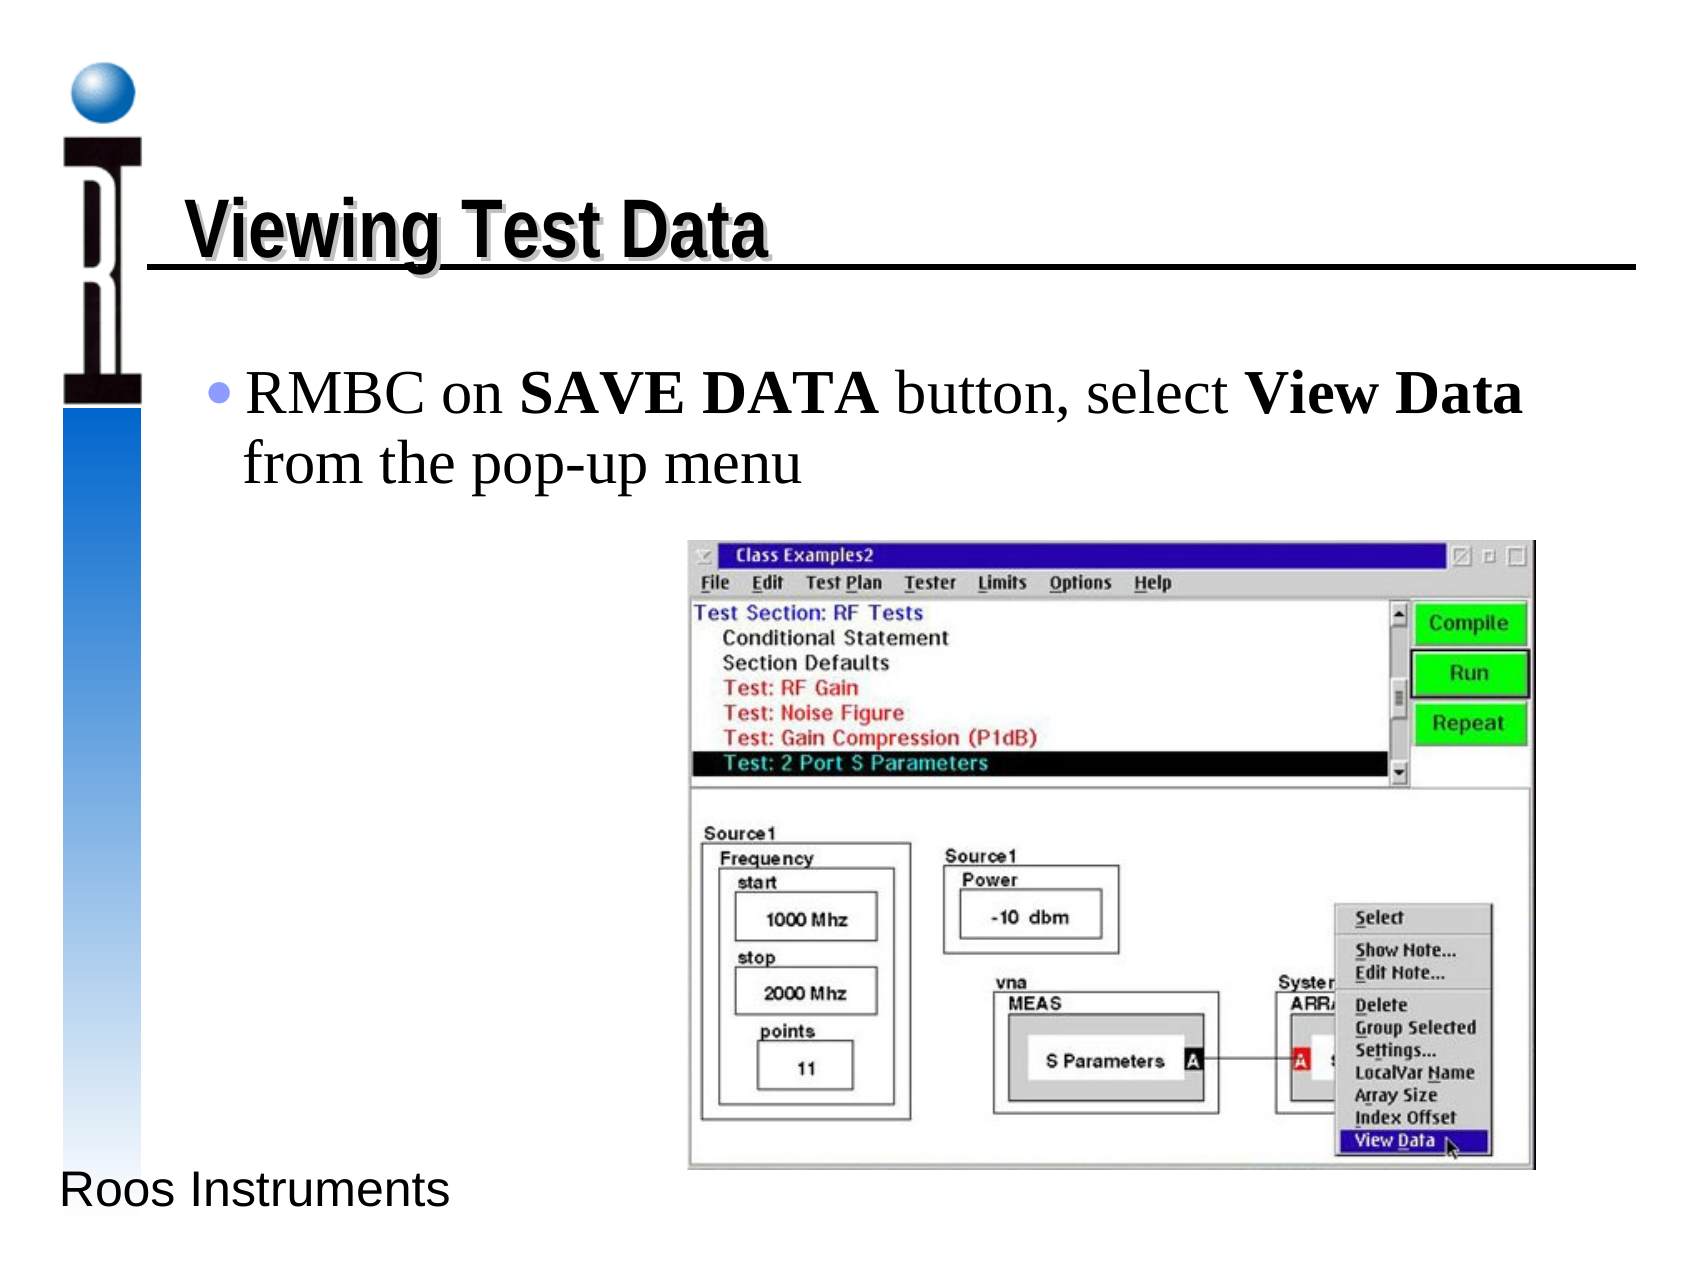

Viewing Test Data
RMBC on SAVE DATA button, select View Data from the pop-up menu